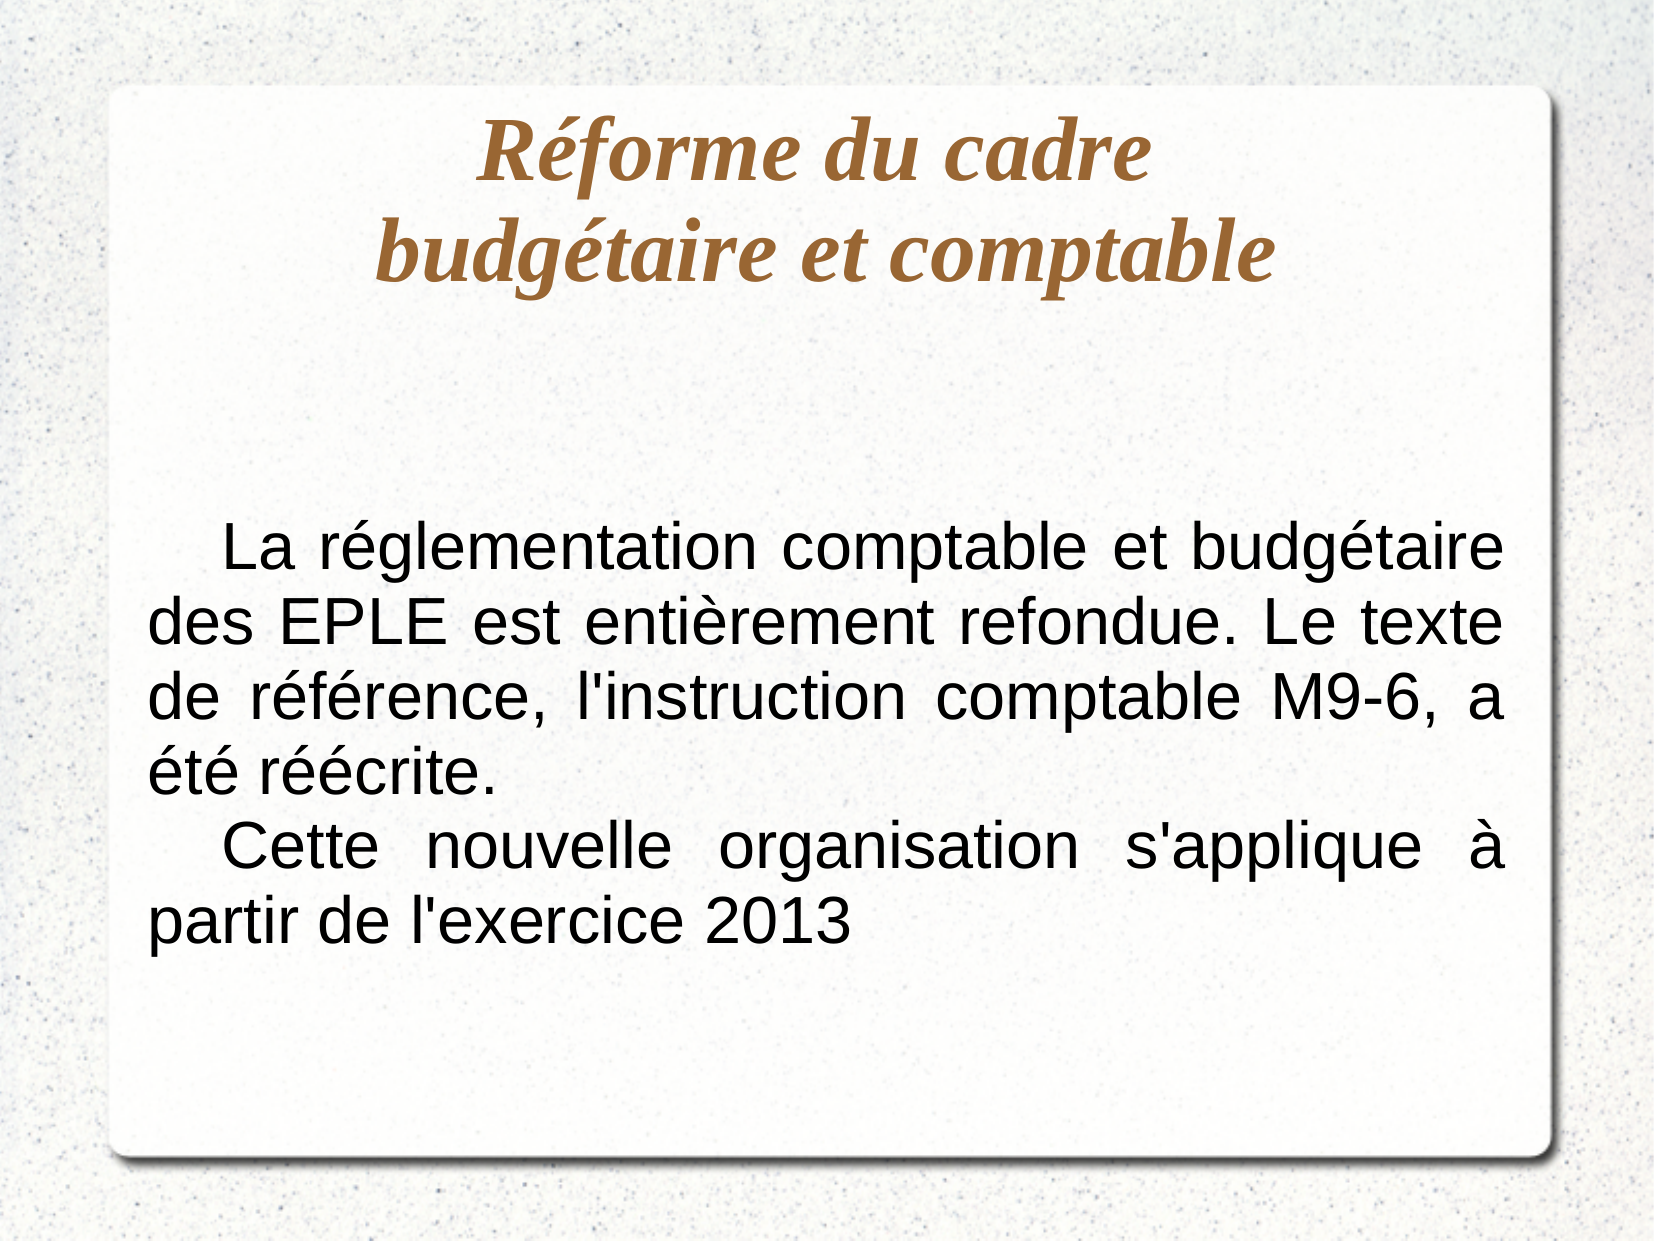

# Réforme du cadre budgétaire et comptable
	La réglementation comptable et budgétaire des EPLE est entièrement refondue. Le texte de référence, l'instruction comptable M9-6, a été réécrite.
	Cette nouvelle organisation s'applique à partir de l'exercice 2013